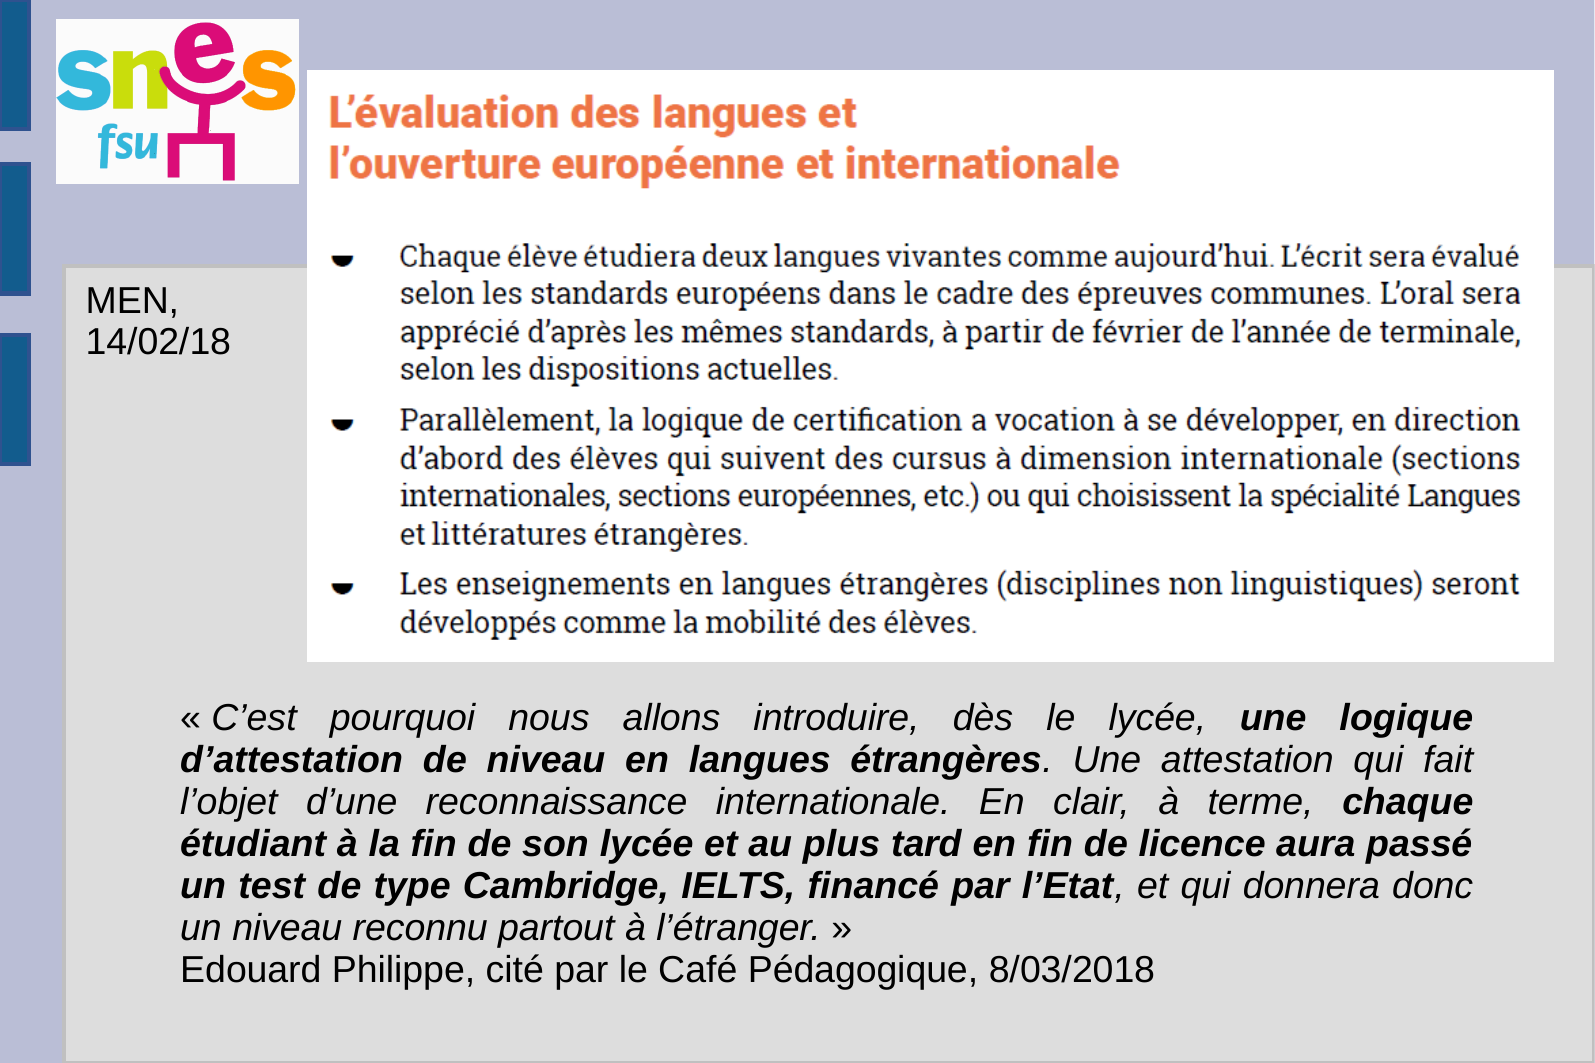

MEN, 14/02/18
« C’est pourquoi nous allons introduire, dès le lycée, une logique d’attestation de niveau en langues étrangères. Une attestation qui fait l’objet d’une reconnaissance internationale. En clair, à terme, chaque étudiant à la fin de son lycée et au plus tard en fin de licence aura passé un test de type Cambridge, IELTS, financé par l’Etat, et qui donnera donc un niveau reconnu partout à l’étranger. »
Edouard Philippe, cité par le Café Pédagogique, 8/03/2018